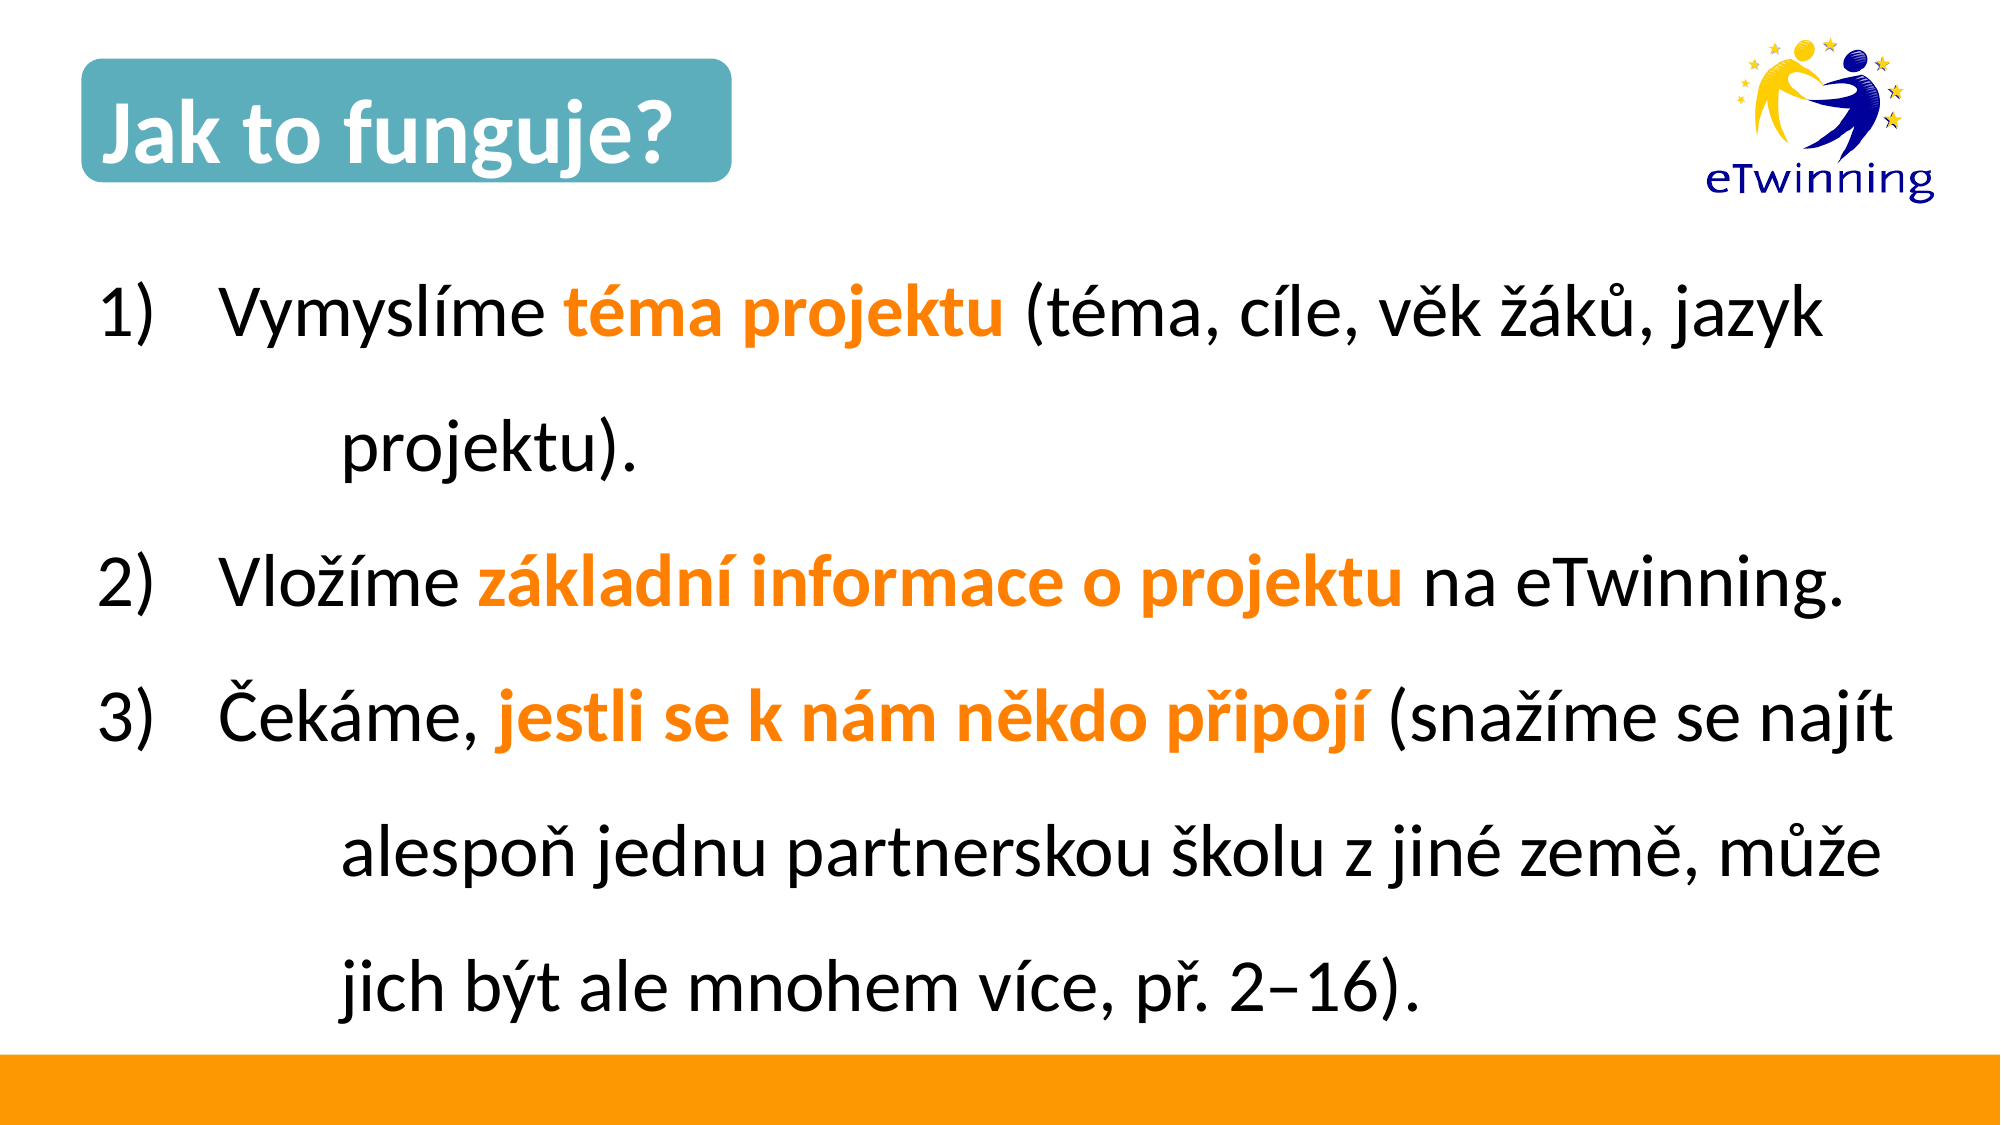

Jak to funguje?
Vymyslíme téma projektu (téma, cíle, věk žáků, jazyk projektu).
Vložíme základní informace o projektu na eTwinning.
Čekáme, jestli se k nám někdo připojí (snažíme se najít alespoň jednu partnerskou školu z jiné země, může jich být ale mnohem více, př. 2–16).